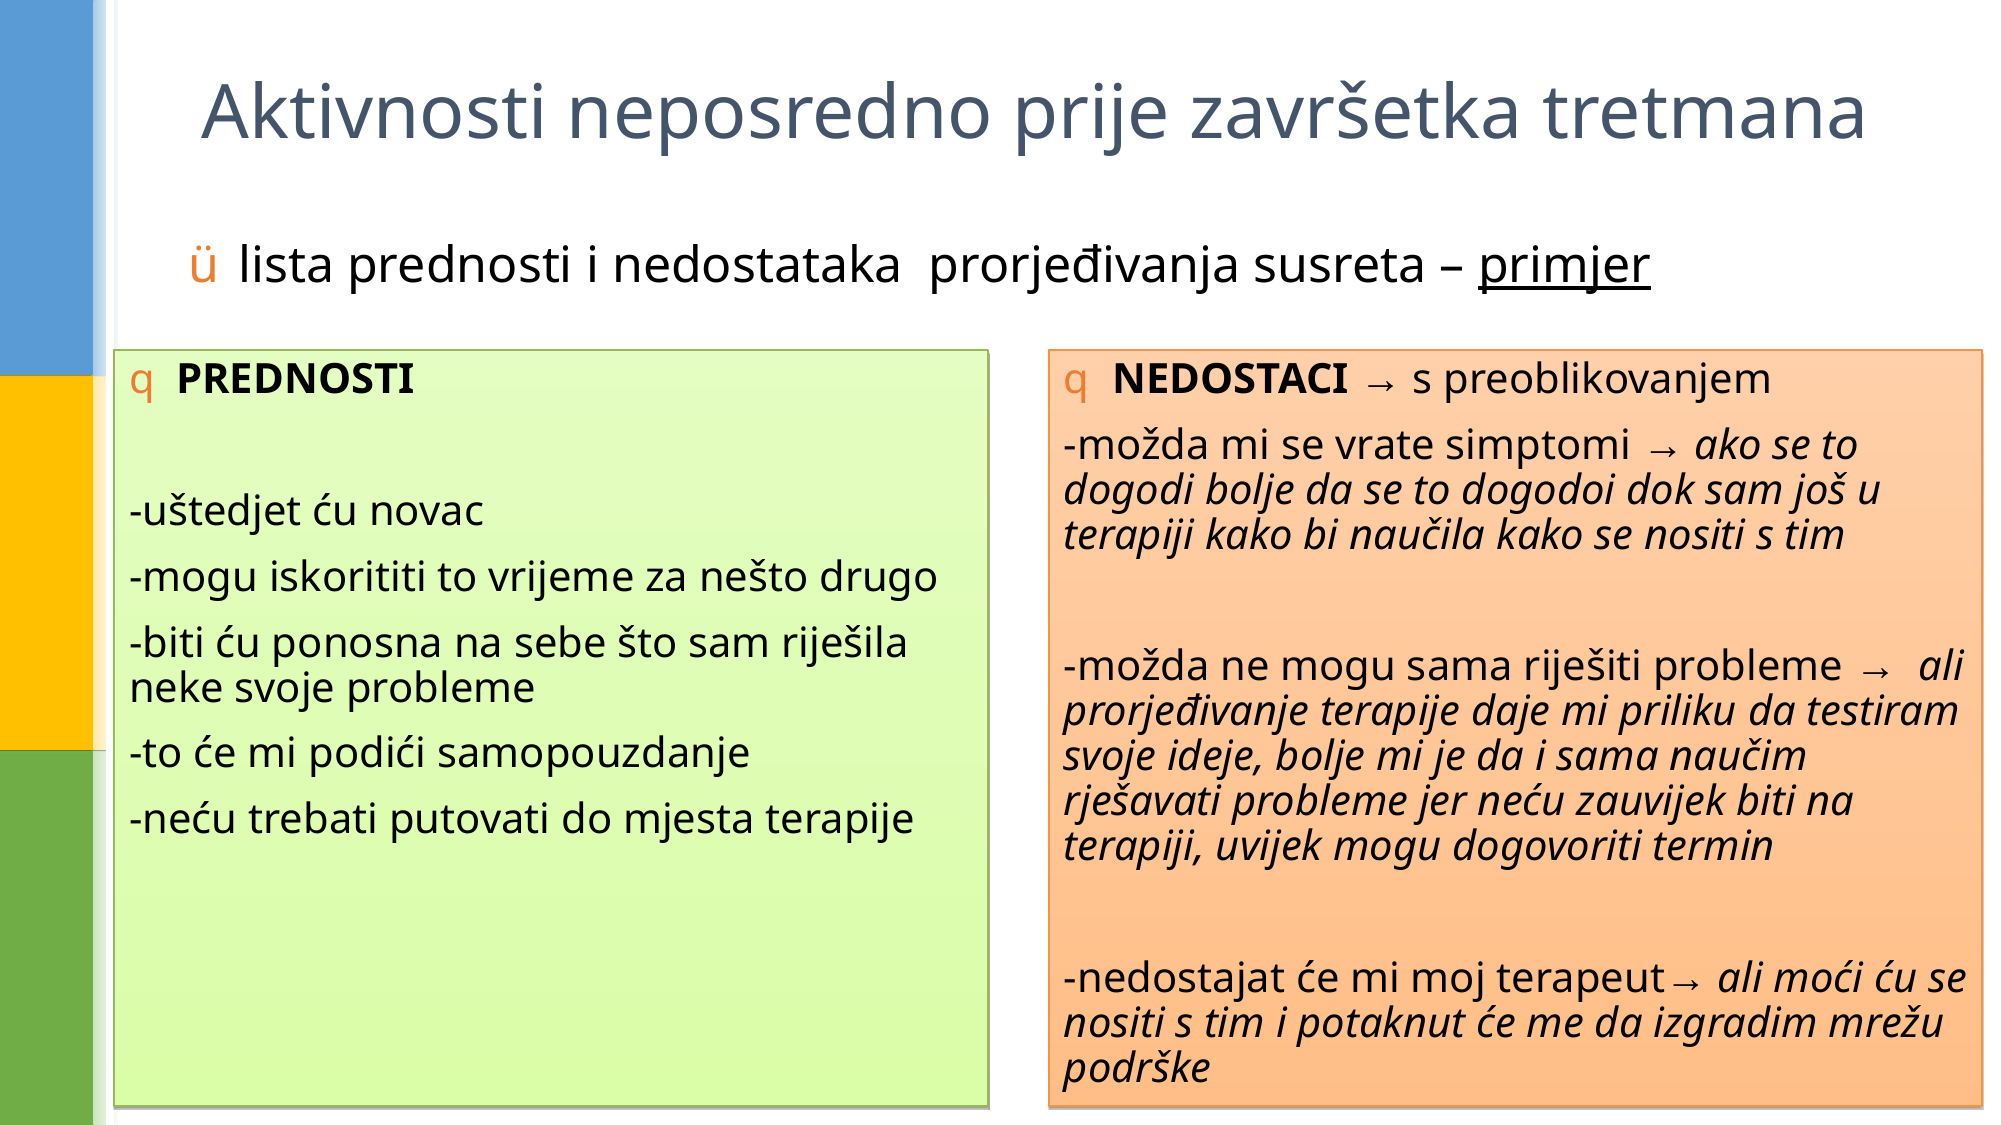

Aktivnosti neposredno prije završetka tretmana
# lista prednosti i nedostataka prorjeđivanja susreta – primjer
 PREDNOSTI
-uštedjet ću novac
-mogu iskorititi to vrijeme za nešto drugo
-biti ću ponosna na sebe što sam riješila neke svoje probleme
-to će mi podići samopouzdanje
-neću trebati putovati do mjesta terapije
 NEDOSTACI → s preoblikovanjem
-možda mi se vrate simptomi → ako se to dogodi bolje da se to dogodoi dok sam još u terapiji kako bi naučila kako se nositi s tim
-možda ne mogu sama riješiti probleme → ali prorjeđivanje terapije daje mi priliku da testiram svoje ideje, bolje mi je da i sama naučim rješavati probleme jer neću zauvijek biti na terapiji, uvijek mogu dogovoriti termin
-nedostajat će mi moj terapeut→ ali moći ću se nositi s tim i potaknut će me da izgradim mrežu podrške